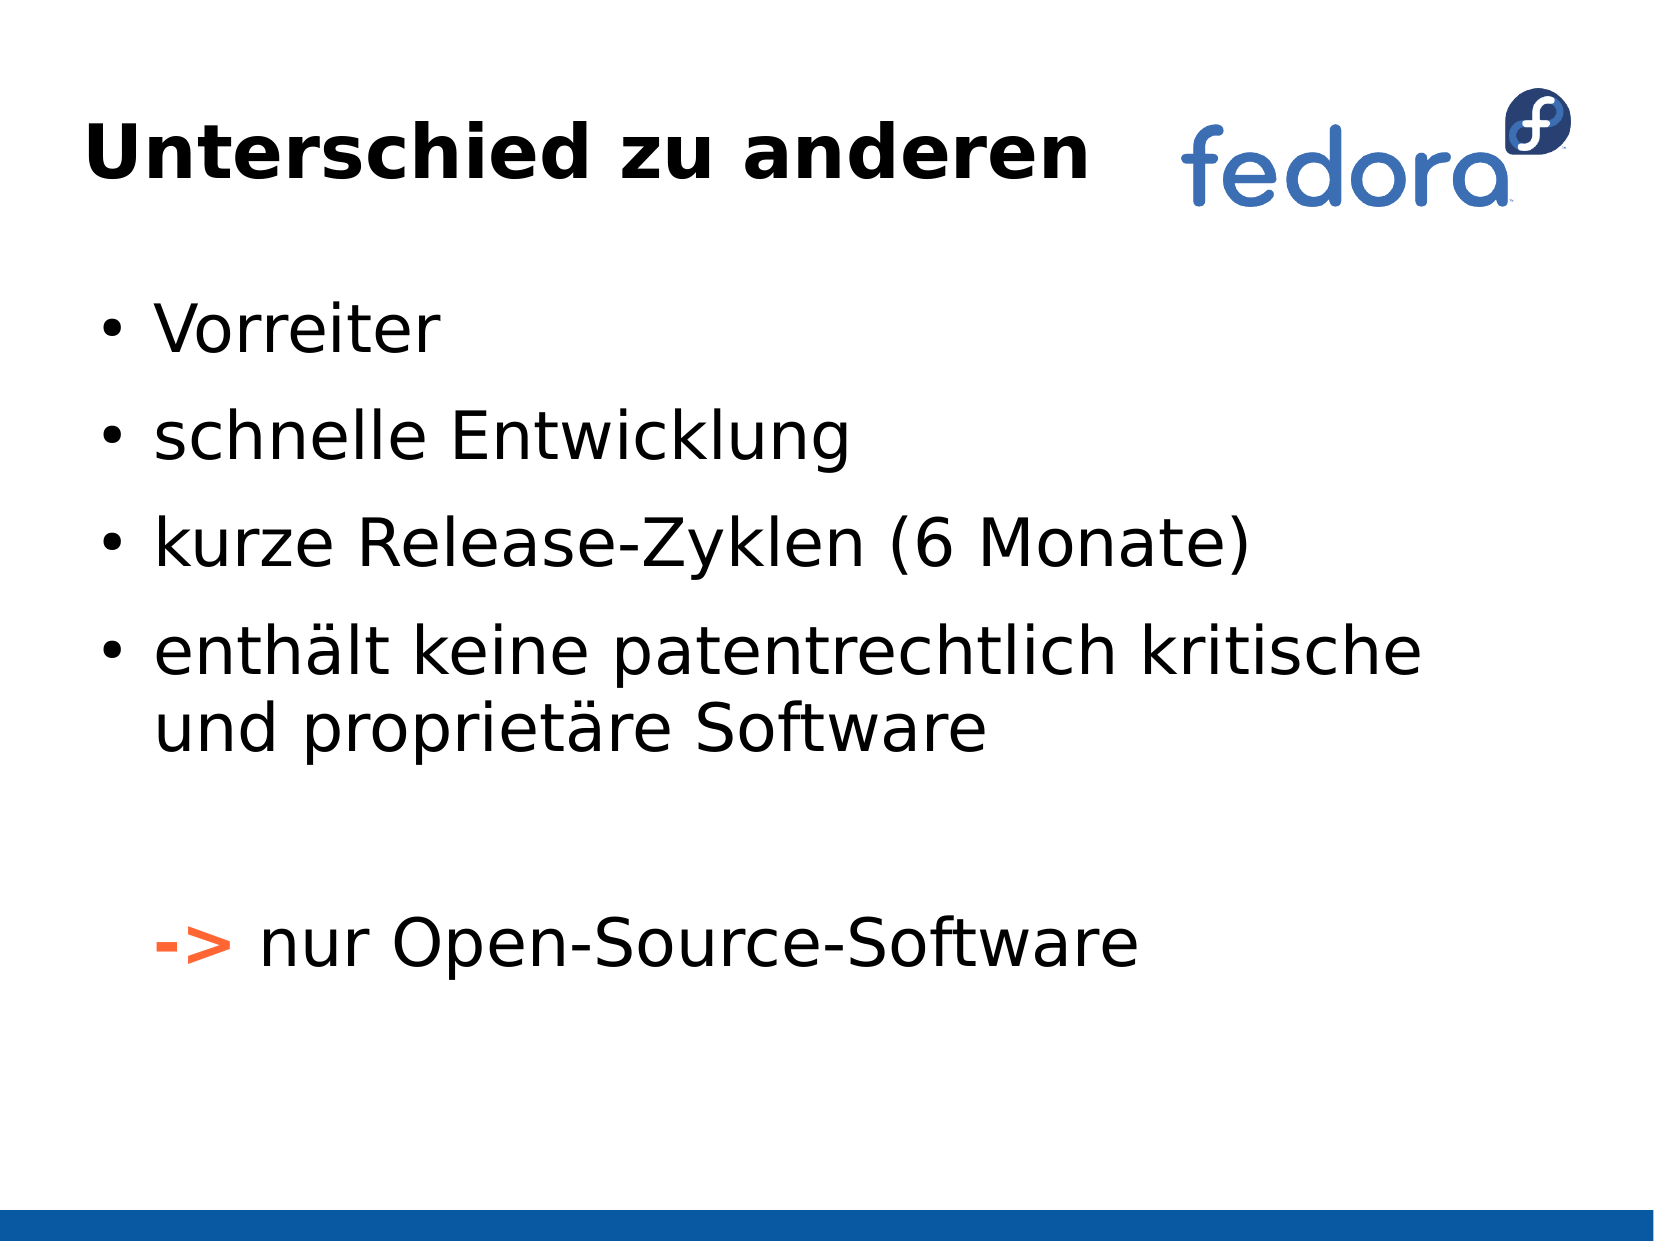

# Unterschied zu anderen
Vorreiter
schnelle Entwicklung
kurze Release-Zyklen (6 Monate)
enthält keine patentrechtlich kritische und proprietäre Software
-> nur Open-Source-Software